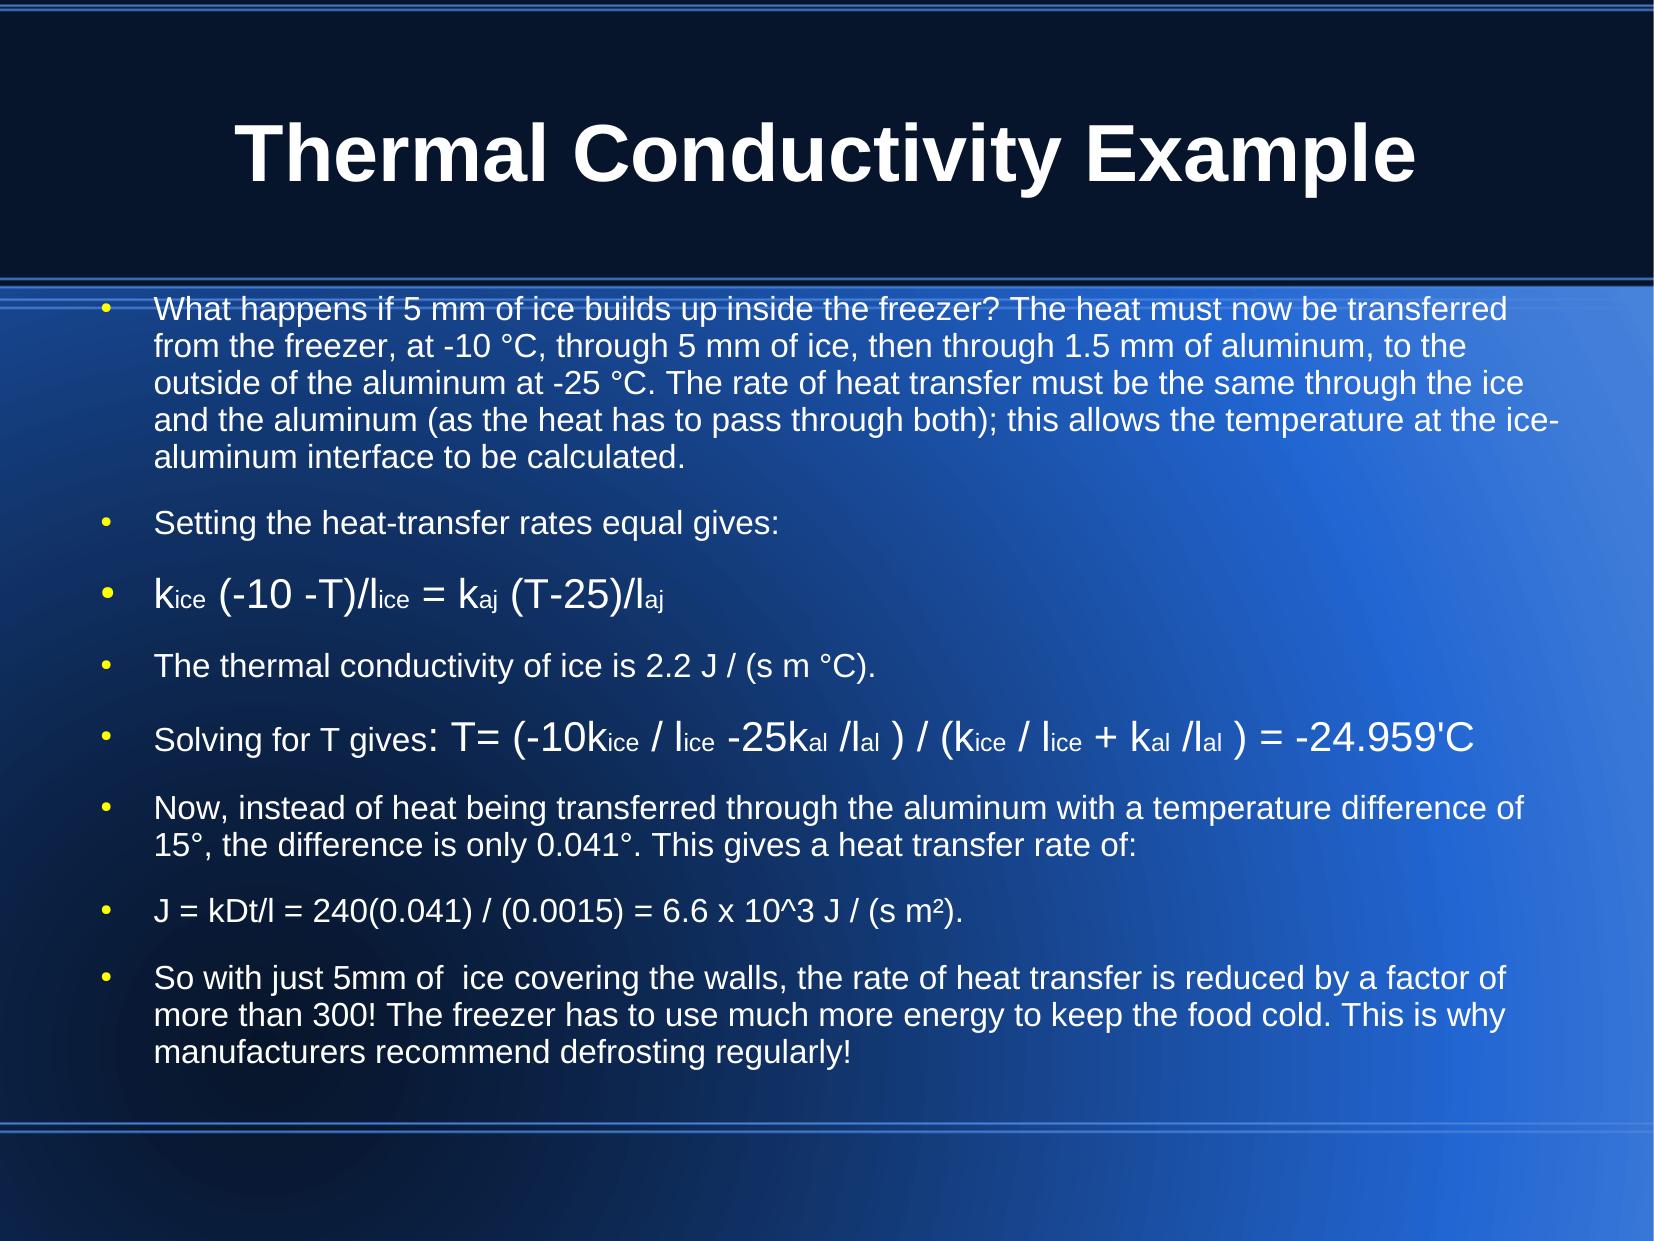

# Thermal Conductivity Example
What happens if 5 mm of ice builds up inside the freezer? The heat must now be transferred from the freezer, at -10 °C, through 5 mm of ice, then through 1.5 mm of aluminum, to the outside of the aluminum at -25 °C. The rate of heat transfer must be the same through the ice and the aluminum (as the heat has to pass through both); this allows the temperature at the ice-aluminum interface to be calculated.
Setting the heat-transfer rates equal gives:
kice (-10 -T)/lice = kaj (T-25)/laj
The thermal conductivity of ice is 2.2 J / (s m °C).
Solving for T gives: T= (-10kice / lice -25kal /lal ) / (kice / lice + kal /lal ) = -24.959'C
Now, instead of heat being transferred through the aluminum with a temperature difference of 15°, the difference is only 0.041°. This gives a heat transfer rate of:
J = kDt/l = 240(0.041) / (0.0015) = 6.6 x 10^3 J / (s m²).
So with just 5mm of ice covering the walls, the rate of heat transfer is reduced by a factor of more than 300! The freezer has to use much more energy to keep the food cold. This is why manufacturers recommend defrosting regularly!